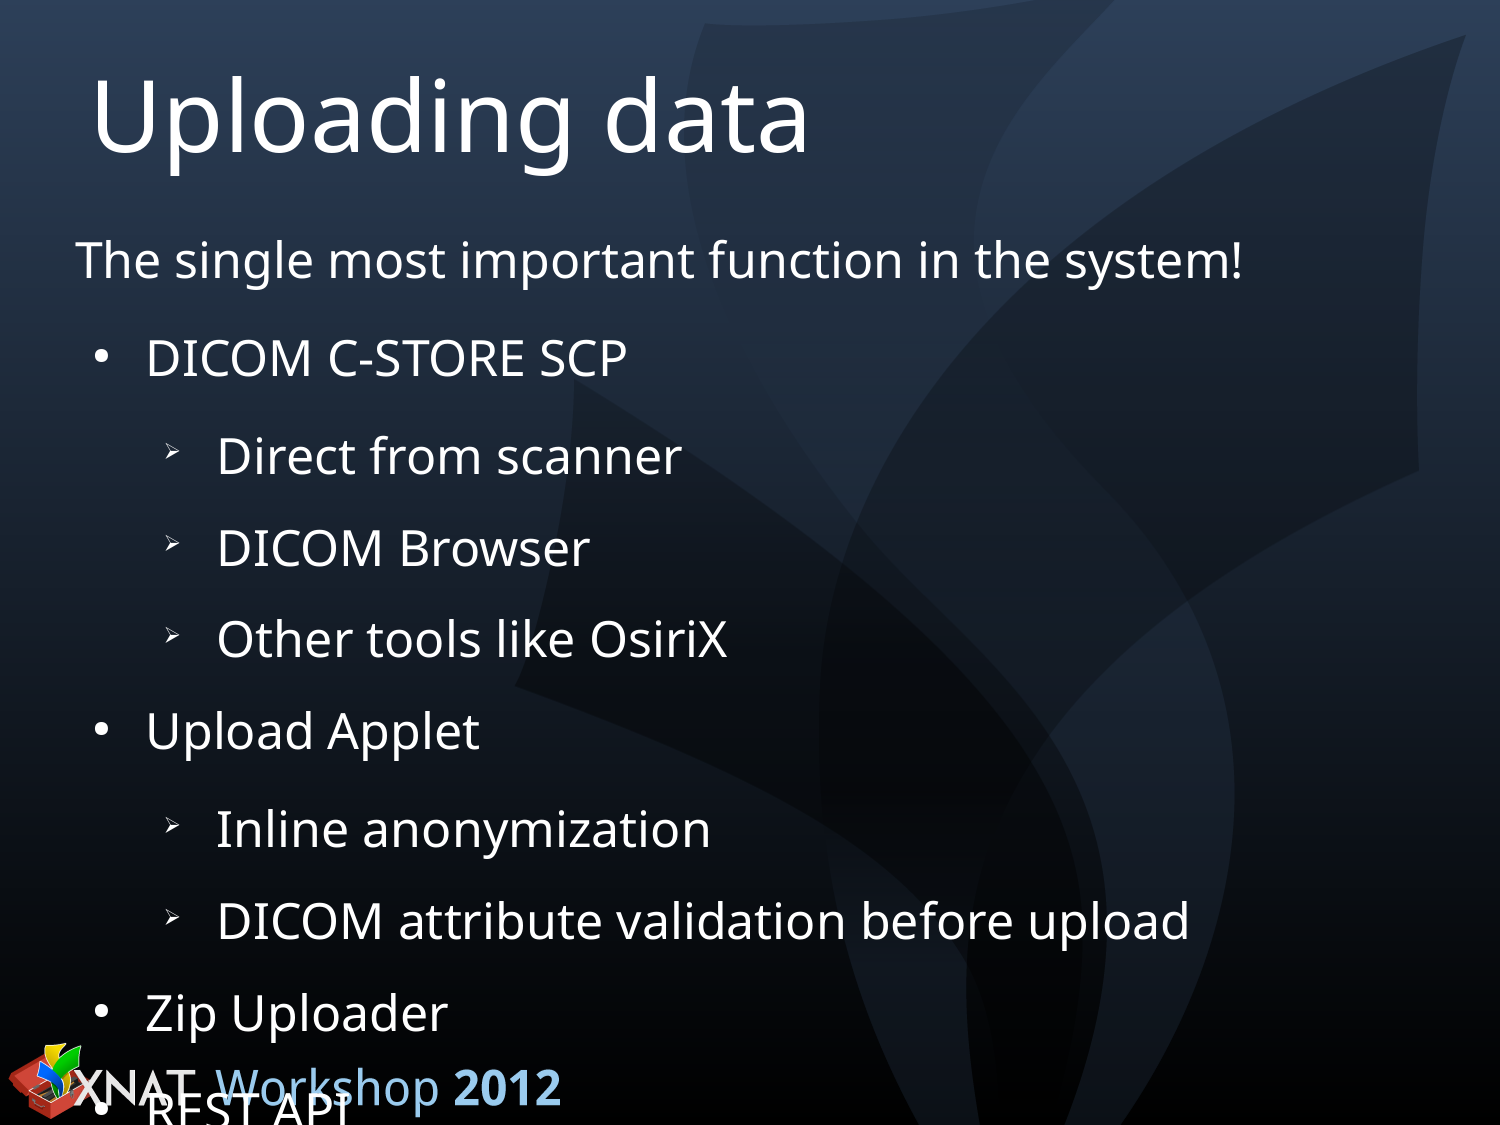

# Uploading data
The single most important function in the system!
DICOM C-STORE SCP
Direct from scanner
DICOM Browser
Other tools like OsiriX
Upload Applet
Inline anonymization
DICOM attribute validation before upload
Zip Uploader
REST API